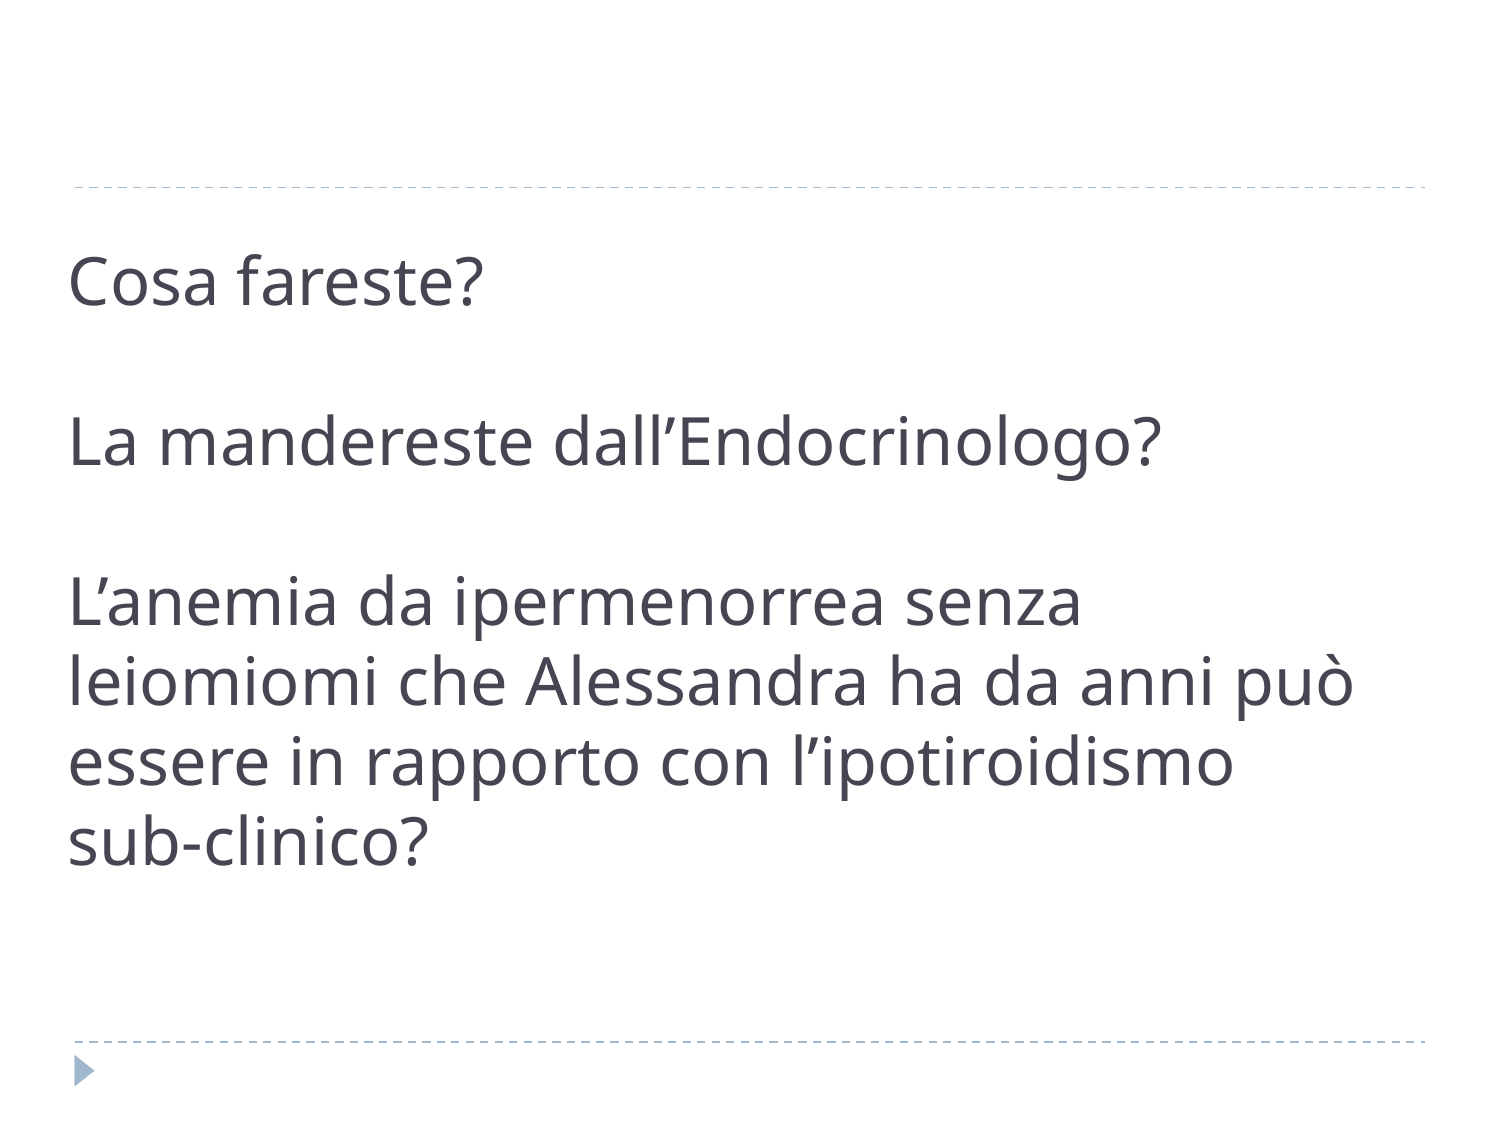

# Cosa fareste? La mandereste dall’Endocrinologo? L’anemia da ipermenorrea senza leiomiomi che Alessandra ha da anni può essere in rapporto con l’ipotiroidismo sub-clinico?